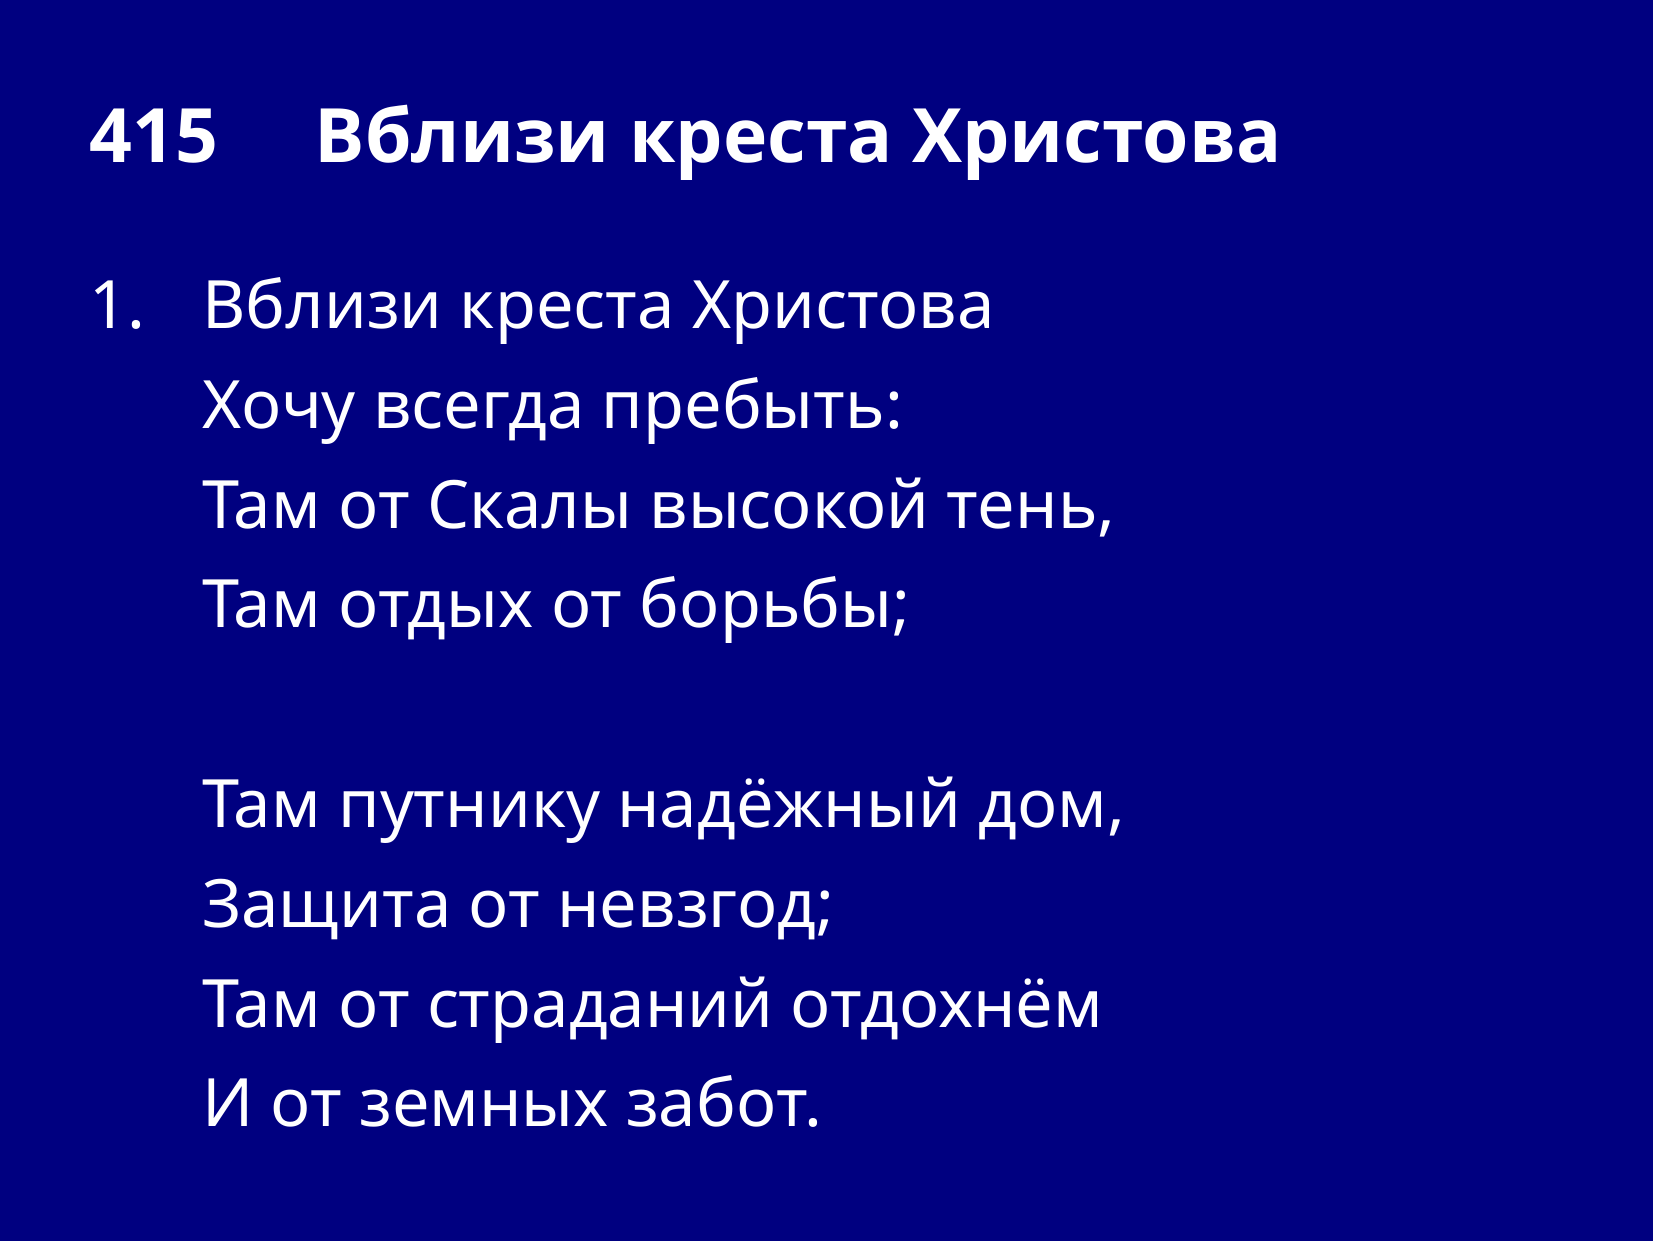

415	Вблизи креста Христова
1.	Вблизи креста Христова
	Хочу всегда пребыть:
	Там от Скалы высокой тень,
	Там отдых от борьбы;
	Там путнику надёжный дом,
	Защита от невзгод;
	Там от страданий отдохнём
	И от земных забот.